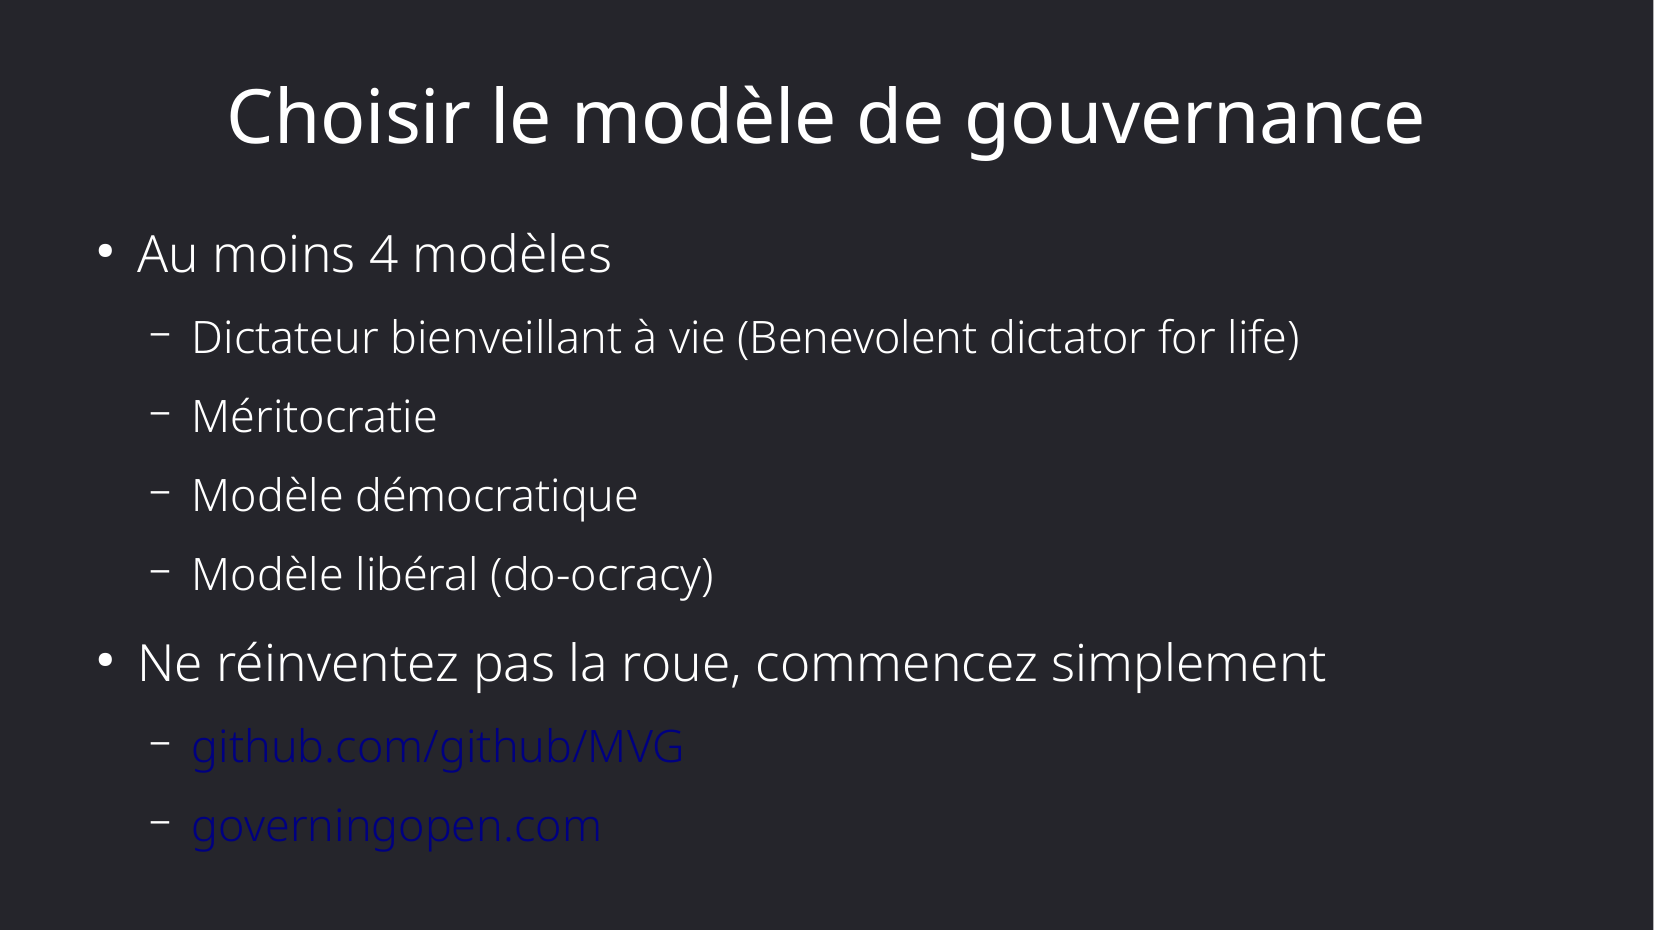

Choisir le modèle de gouvernance
# Au moins 4 modèles
Dictateur bienveillant à vie (Benevolent dictator for life)
Méritocratie
Modèle démocratique
Modèle libéral (do-ocracy)
Ne réinventez pas la roue, commencez simplement
github.com/github/MVG
governingopen.com